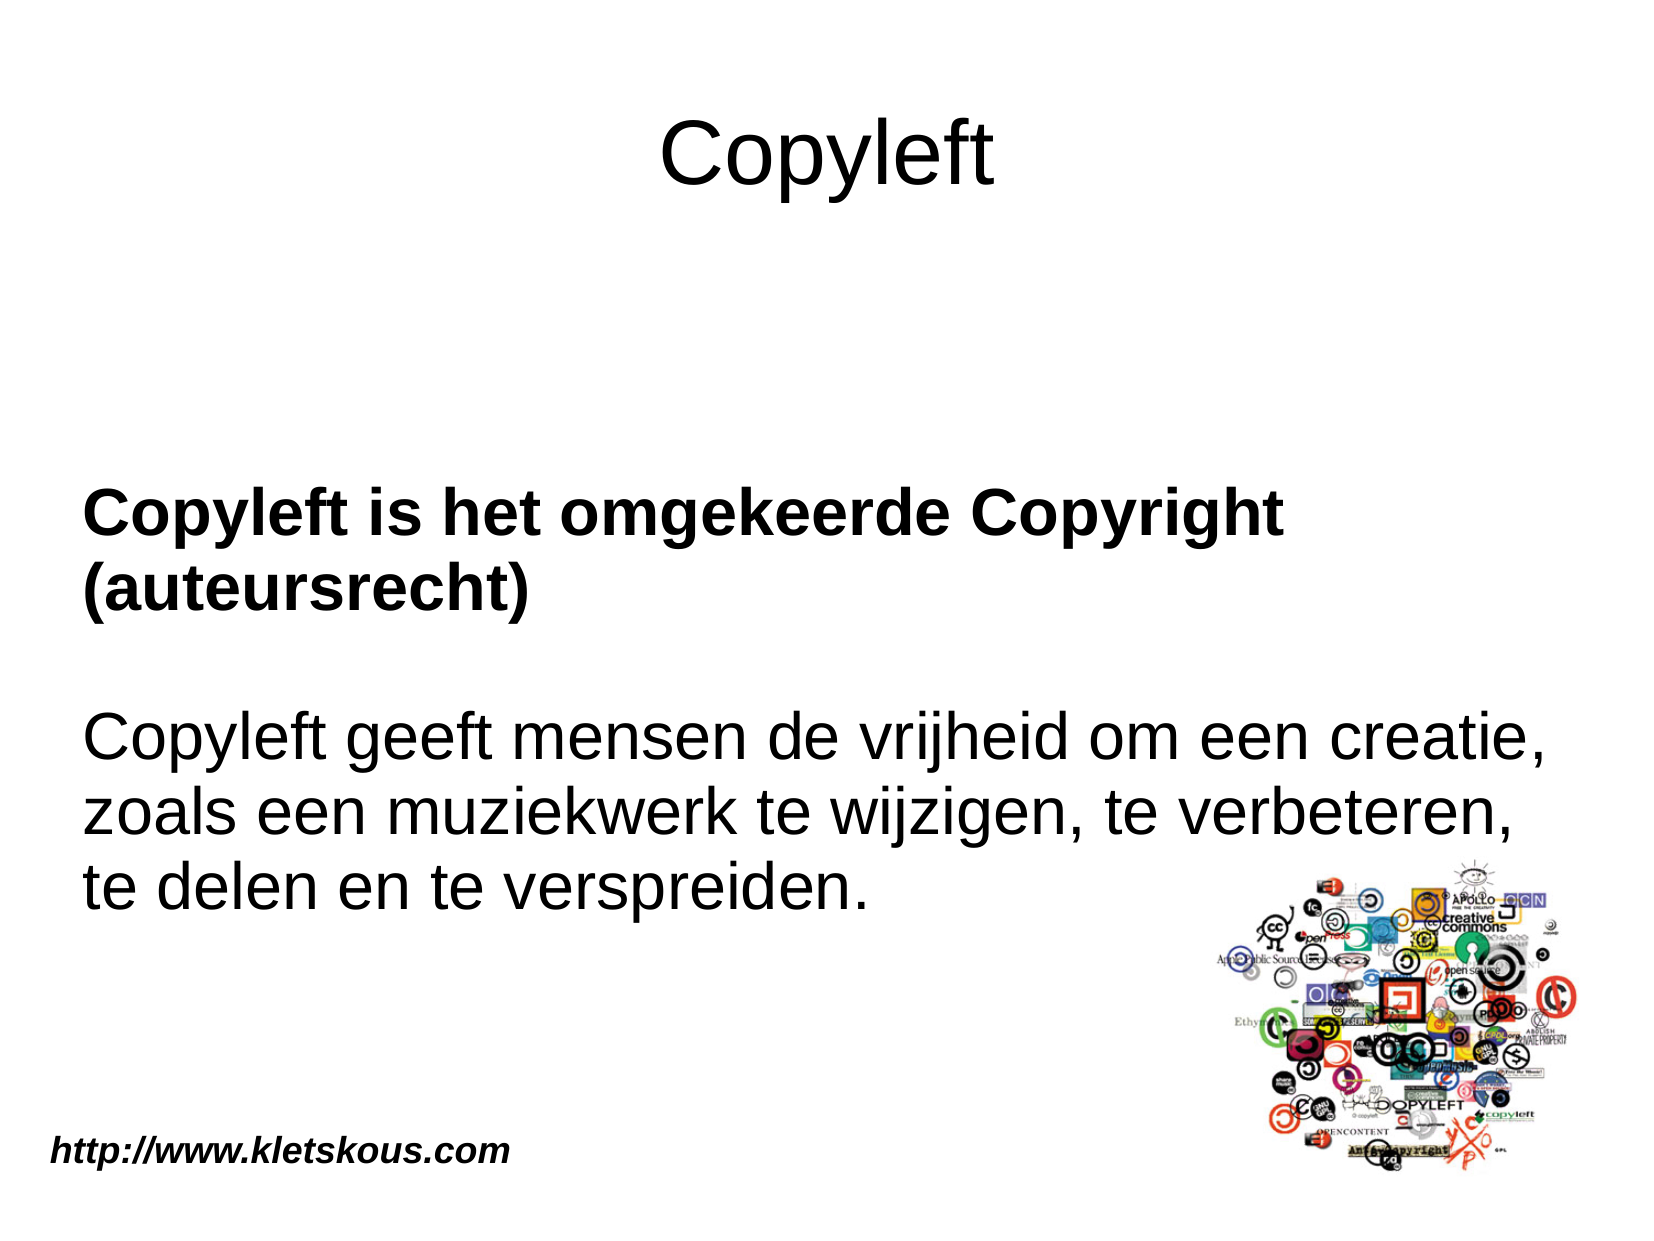

# Copyleft
Copyleft is het omgekeerde Copyright (auteursrecht)
Copyleft geeft mensen de vrijheid om een creatie, zoals een muziekwerk te wijzigen, te verbeteren, te delen en te verspreiden.
http://www.kletskous.com